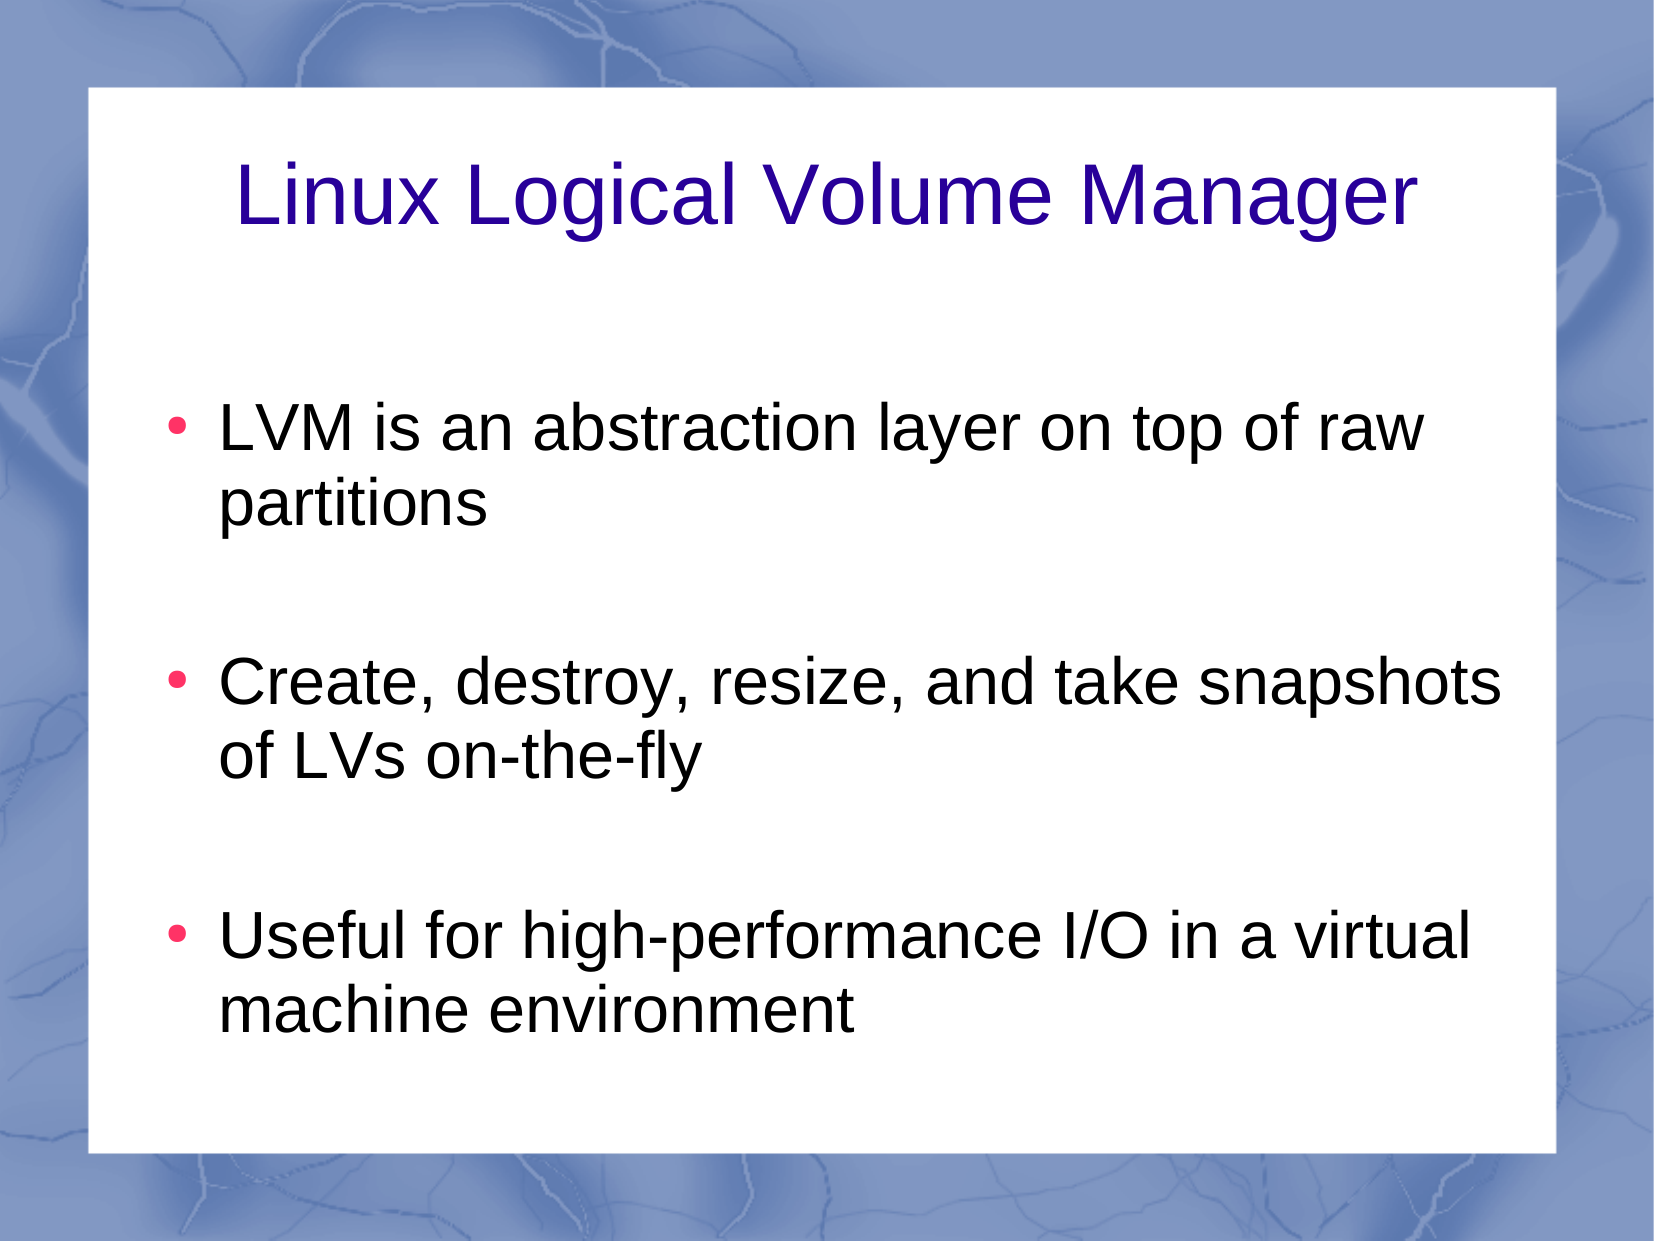

# Linux Logical Volume Manager
LVM is an abstraction layer on top of raw partitions
Create, destroy, resize, and take snapshots of LVs on-the-fly
Useful for high-performance I/O in a virtual machine environment